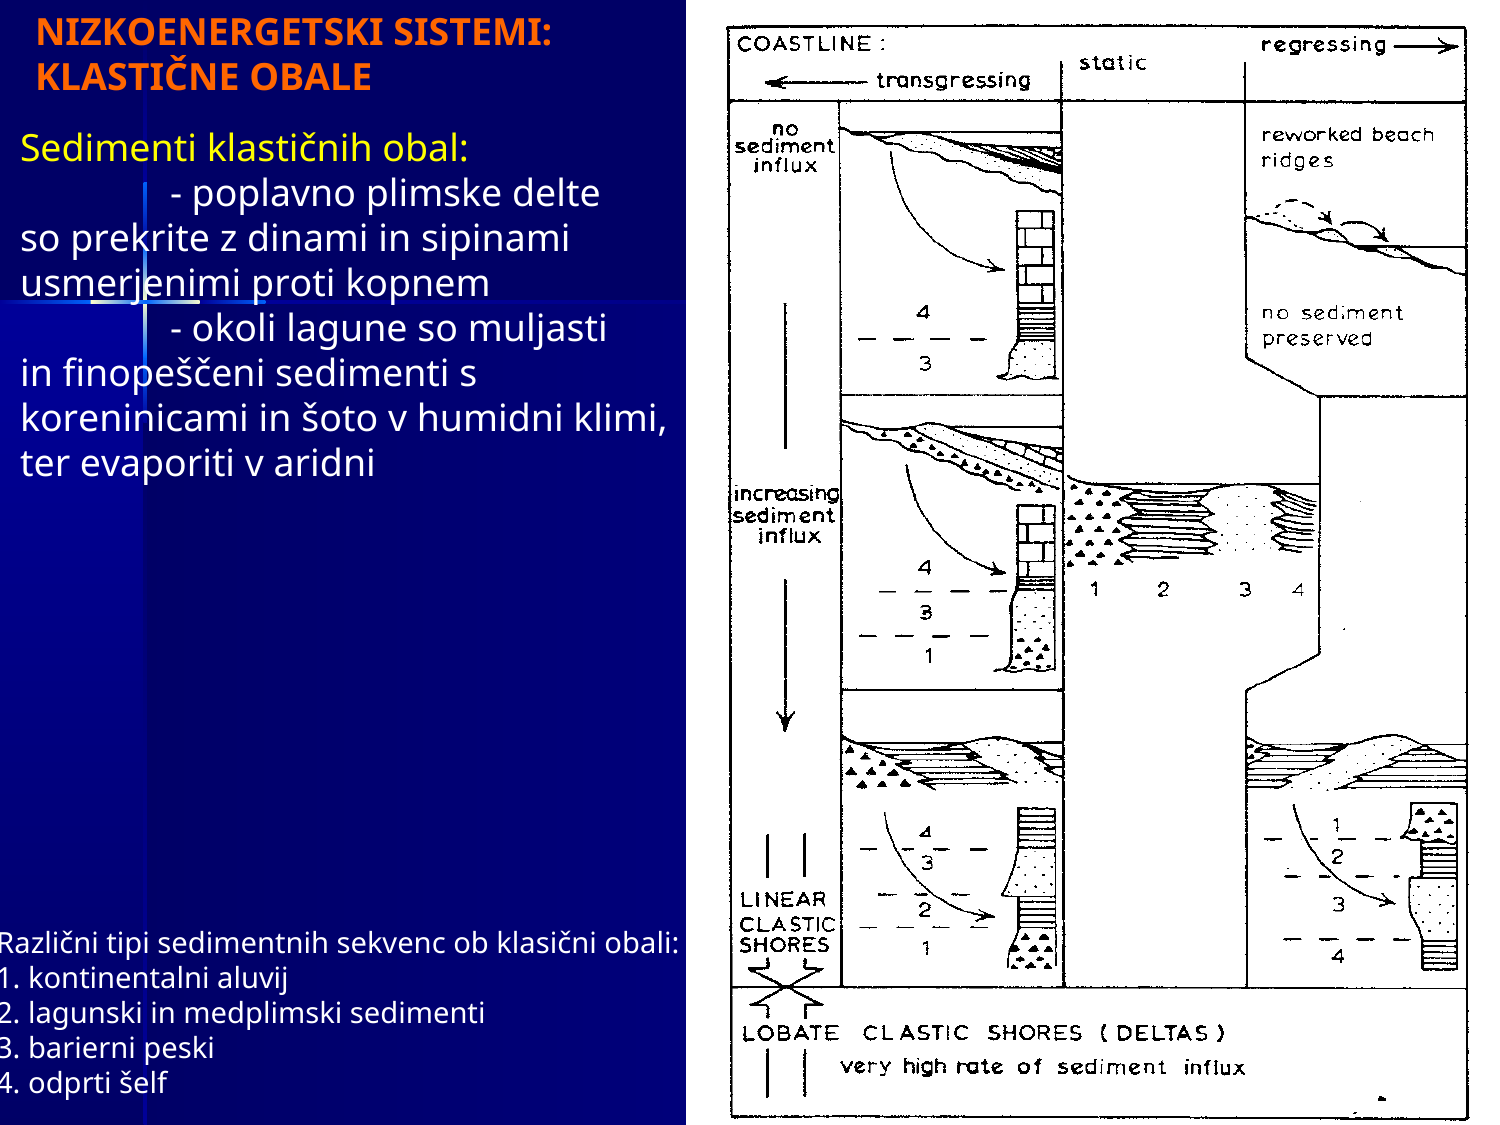

NIZKOENERGETSKI SISTEMI:
KLASTIČNE OBALE
Sedimenti klastičnih obal:
	- poplavno plimske delte
so prekrite z dinami in sipinami
usmerjenimi proti kopnem
	- okoli lagune so muljasti
in finopeščeni sedimenti s
koreninicami in šoto v humidni klimi,
ter evaporiti v aridni
Različni tipi sedimentnih sekvenc ob klasični obali:
1. kontinentalni aluvij
2. lagunski in medplimski sedimenti
3. barierni peski
4. odprti šelf